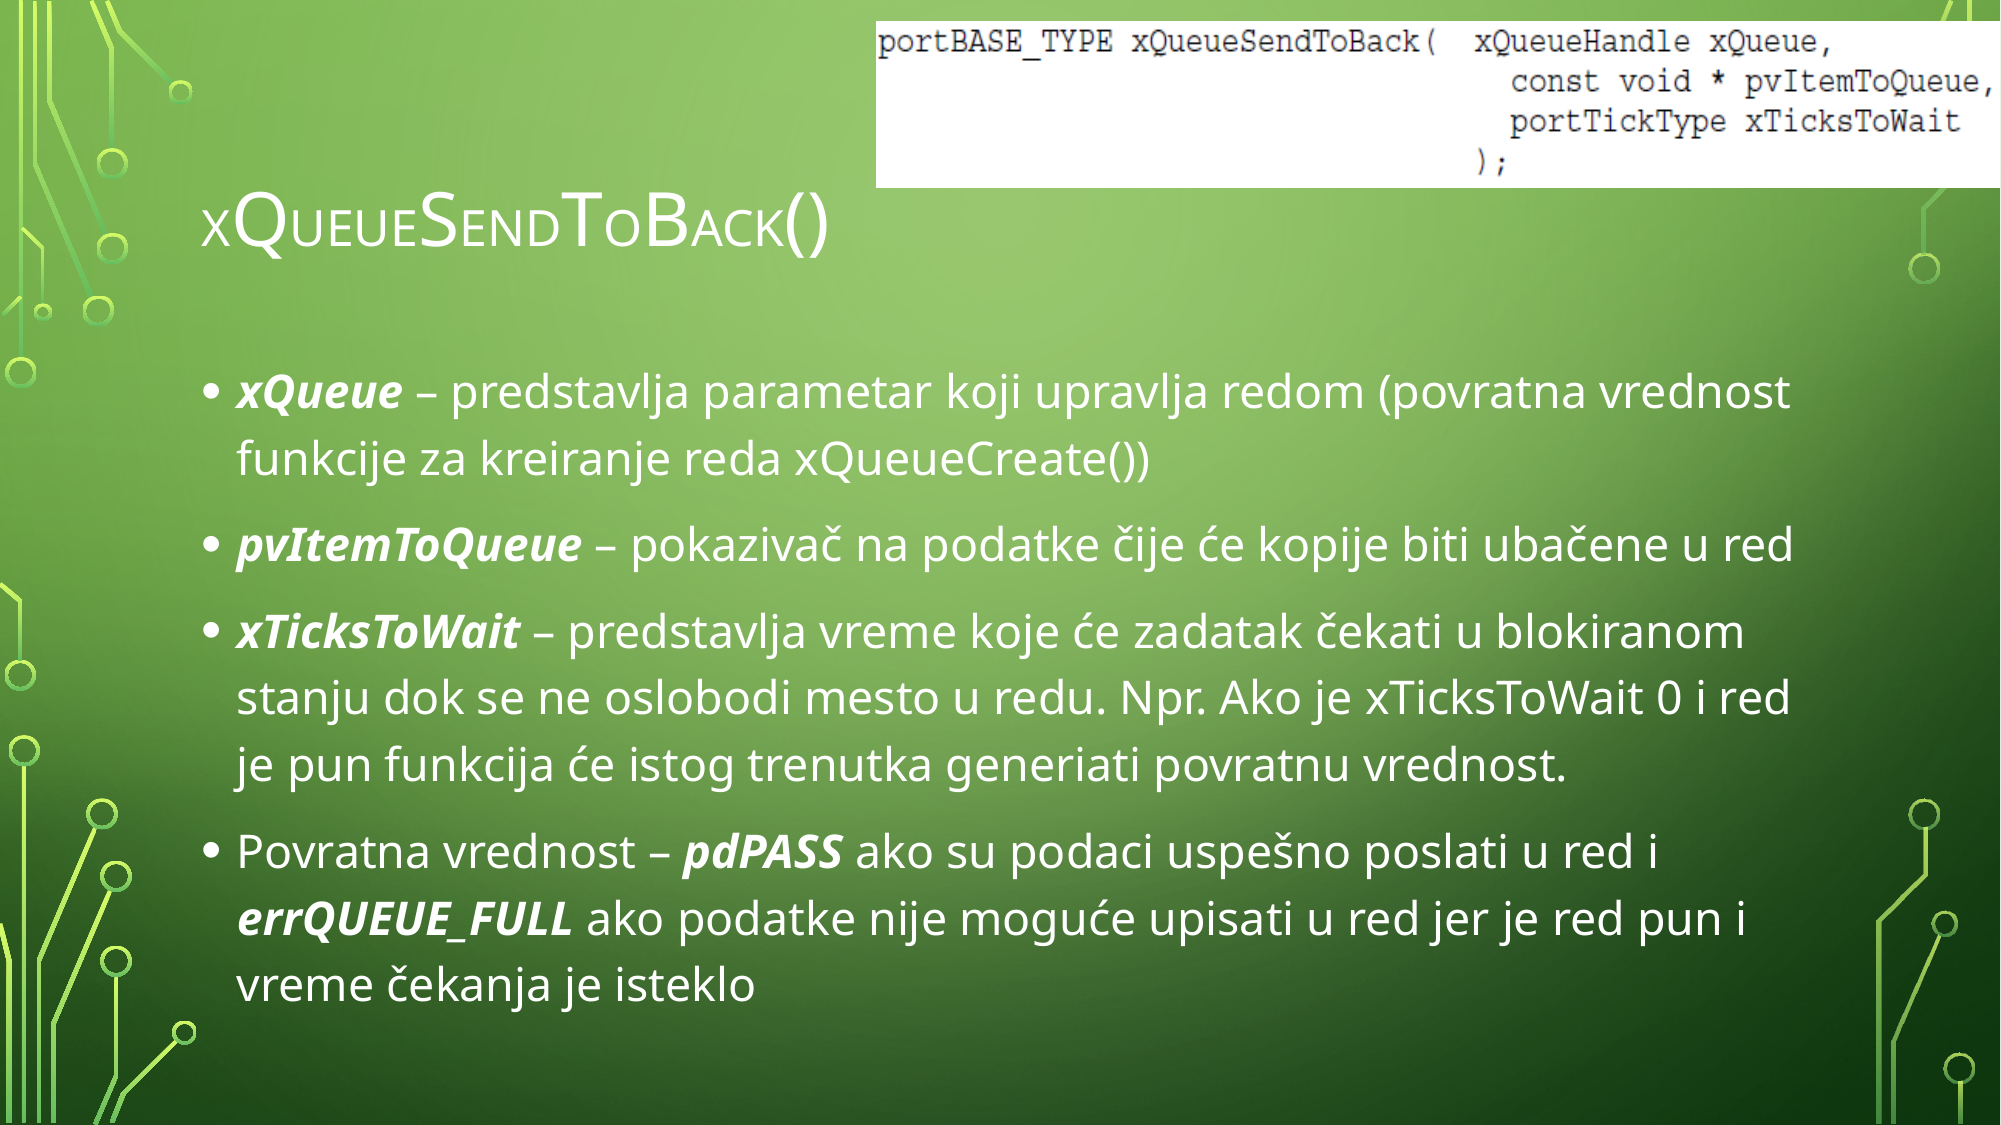

xQueueSendToBack()
xQueue – predstavlja parametar koji upravlja redom (povratna vrednost funkcije za kreiranje reda xQueueCreate())
pvItemToQueue – pokazivač na podatke čije će kopije biti ubačene u red
xTicksToWait – predstavlja vreme koje će zadatak čekati u blokiranom stanju dok se ne oslobodi mesto u redu. Npr. Ako je xTicksToWait 0 i red je pun funkcija će istog trenutka generiati povratnu vrednost.
Povratna vrednost – pdPASS ako su podaci uspešno poslati u red i errQUEUE_FULL ako podatke nije moguće upisati u red jer je red pun i vreme čekanja je isteklo